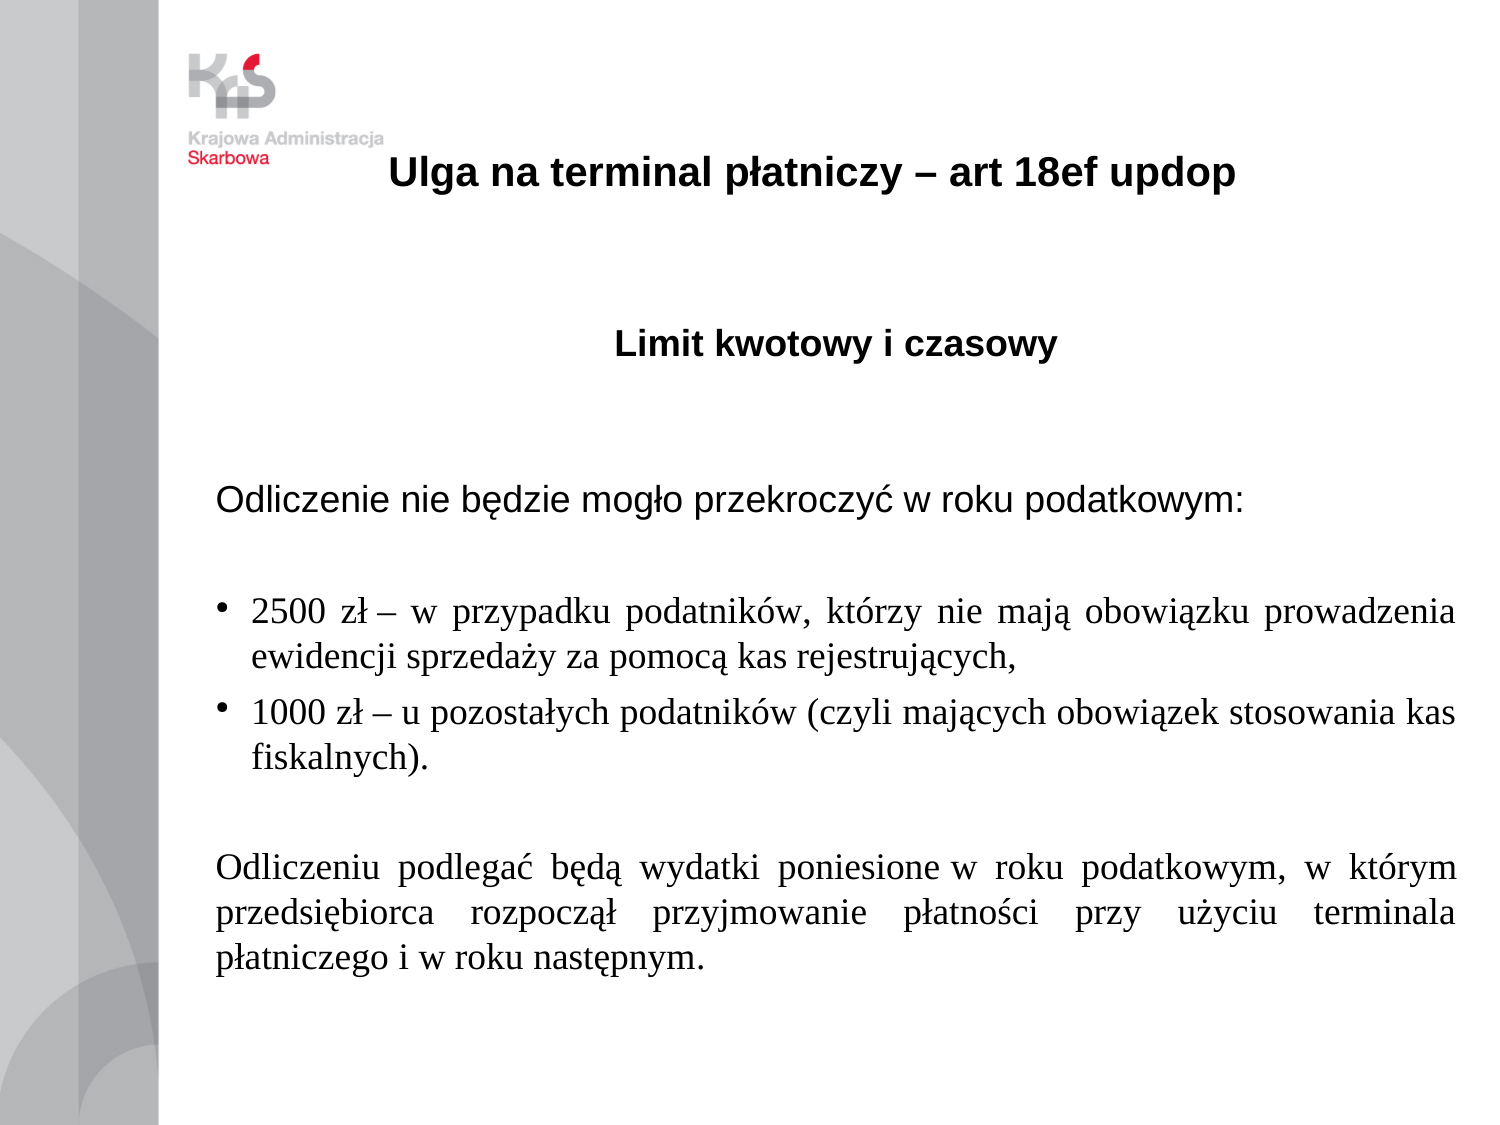

Ulga na terminal płatniczy – art 18ef updop
Limit kwotowy i czasowy
Odliczenie nie będzie mogło przekroczyć w roku podatkowym:
2500 zł – w przypadku podatników, którzy nie mają obowiązku prowadzenia ewidencji sprzedaży za pomocą kas rejestrujących,
1000 zł – u pozostałych podatników (czyli mających obowiązek stosowania kas fiskalnych).
Odliczeniu podlegać będą wydatki poniesione w roku podatkowym, w którym przedsiębiorca rozpoczął przyjmowanie płatności przy użyciu terminala płatniczego i w roku następnym.